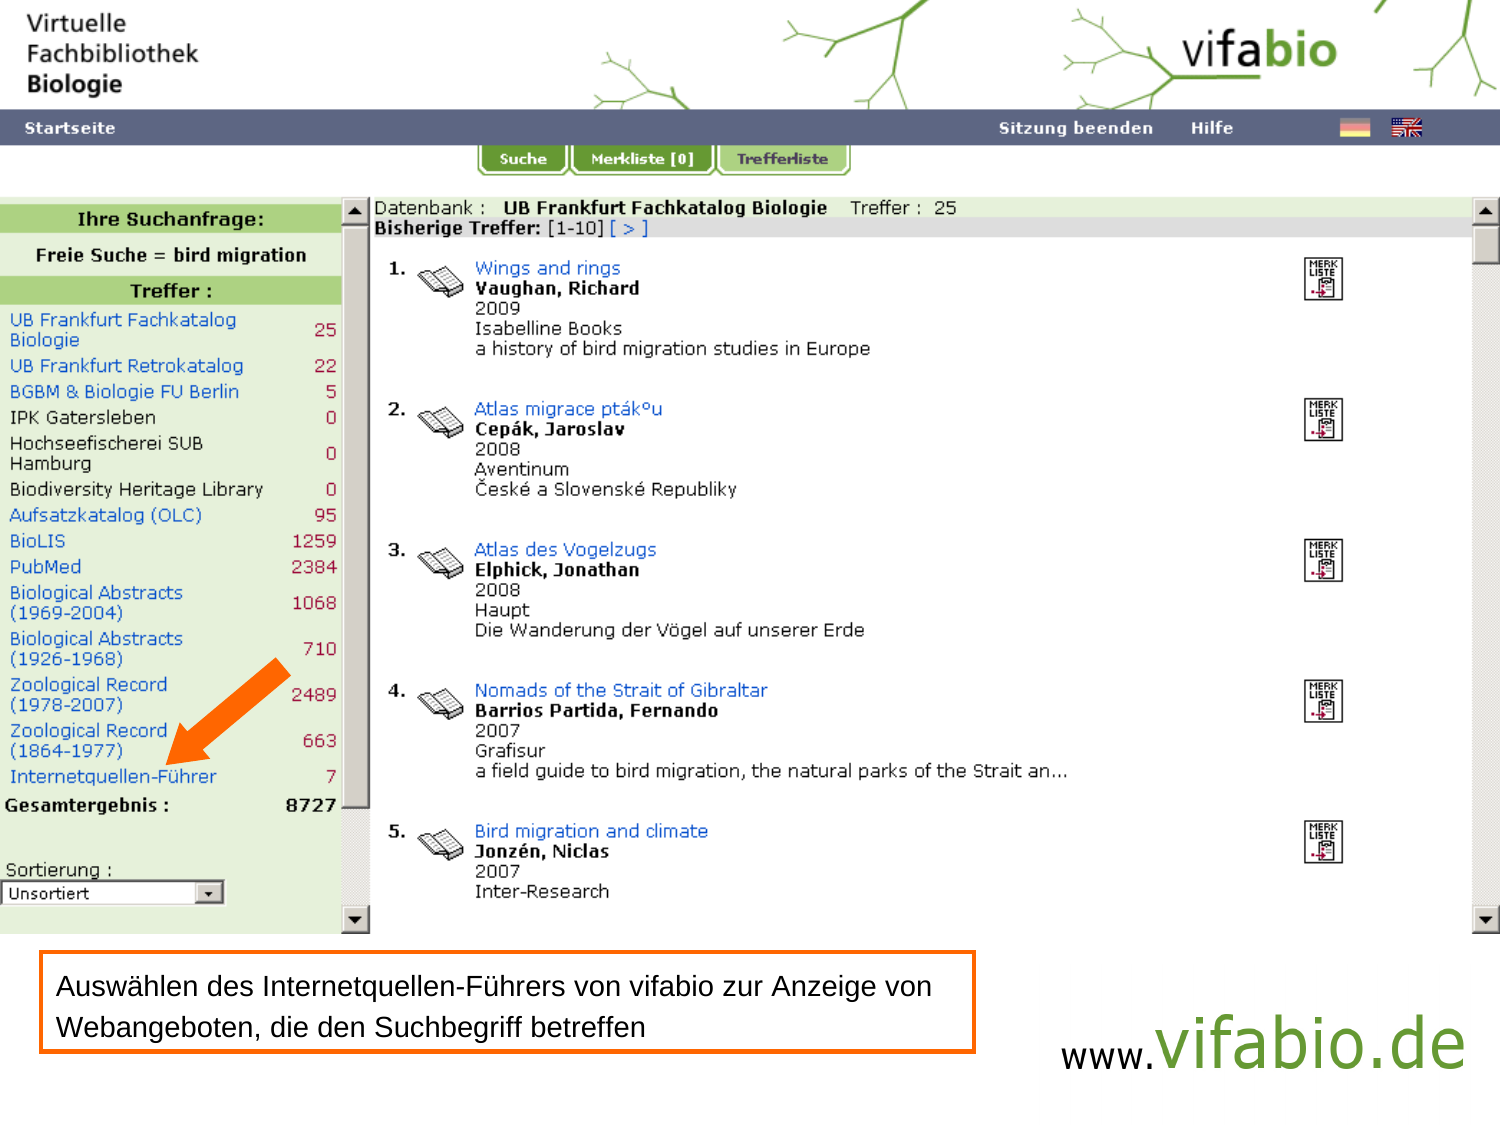

# Kurztrefferliste -> eMedium (Bildschirmfoto)
...
Auswählen des Internetquellen-Führers von vifabio zur Anzeige von Webangeboten, die den Suchbegriff betreffen